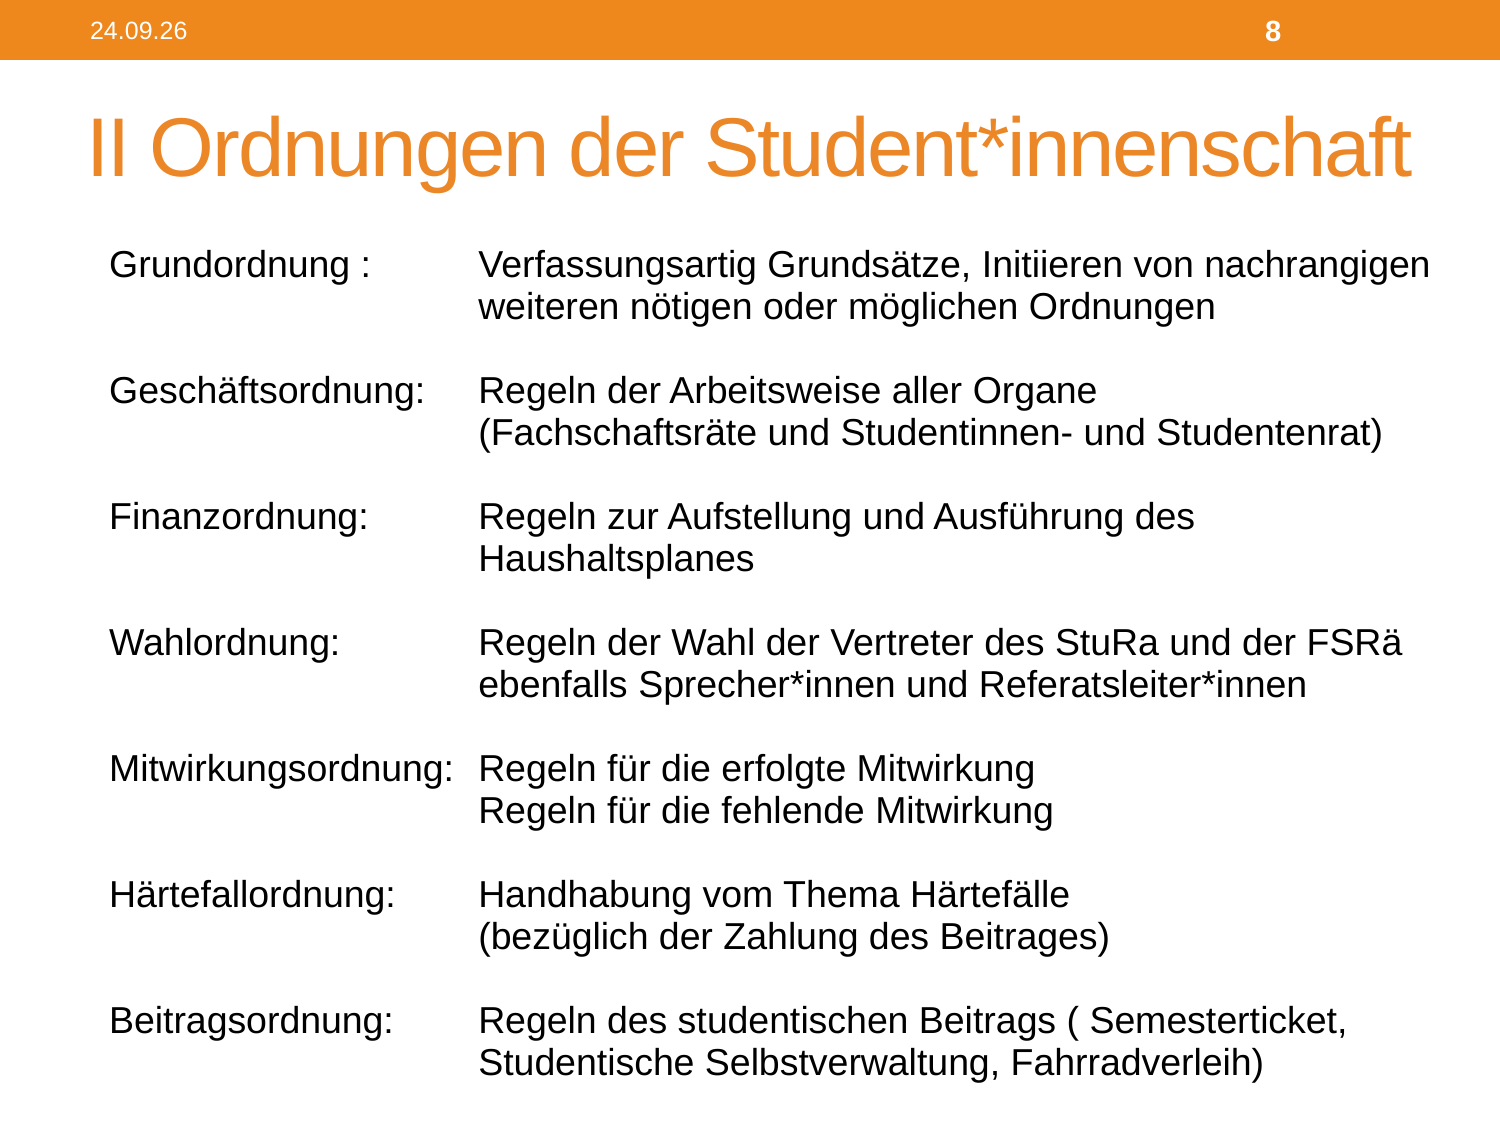

# II Ordnungen der Student*innenschaft
Grundordnung :		Verfassungsartig Grundsätze, Initiieren von nachrangigen
					weiteren nötigen oder möglichen Ordnungen
Geschäftsordnung:	Regeln der Arbeitsweise aller Organe 										(Fachschaftsräte und Studentinnen- und Studentenrat)
Finanzordnung:		Regeln zur Aufstellung und Ausführung des 									Haushaltsplanes
Wahlordnung:		Regeln der Wahl der Vertreter des StuRa und der FSRä 						ebenfalls Sprecher*innen und Referatsleiter*innen
Mitwirkungsordnung: 	Regeln für die erfolgte Mitwirkung
					Regeln für die fehlende Mitwirkung
Härtefallordnung:		Handhabung vom Thema Härtefälle
					(bezüglich der Zahlung des Beitrages)
Beitragsordnung:		Regeln des studentischen Beitrags ( Semesterticket,
					Studentische Selbstverwaltung, Fahrradverleih)